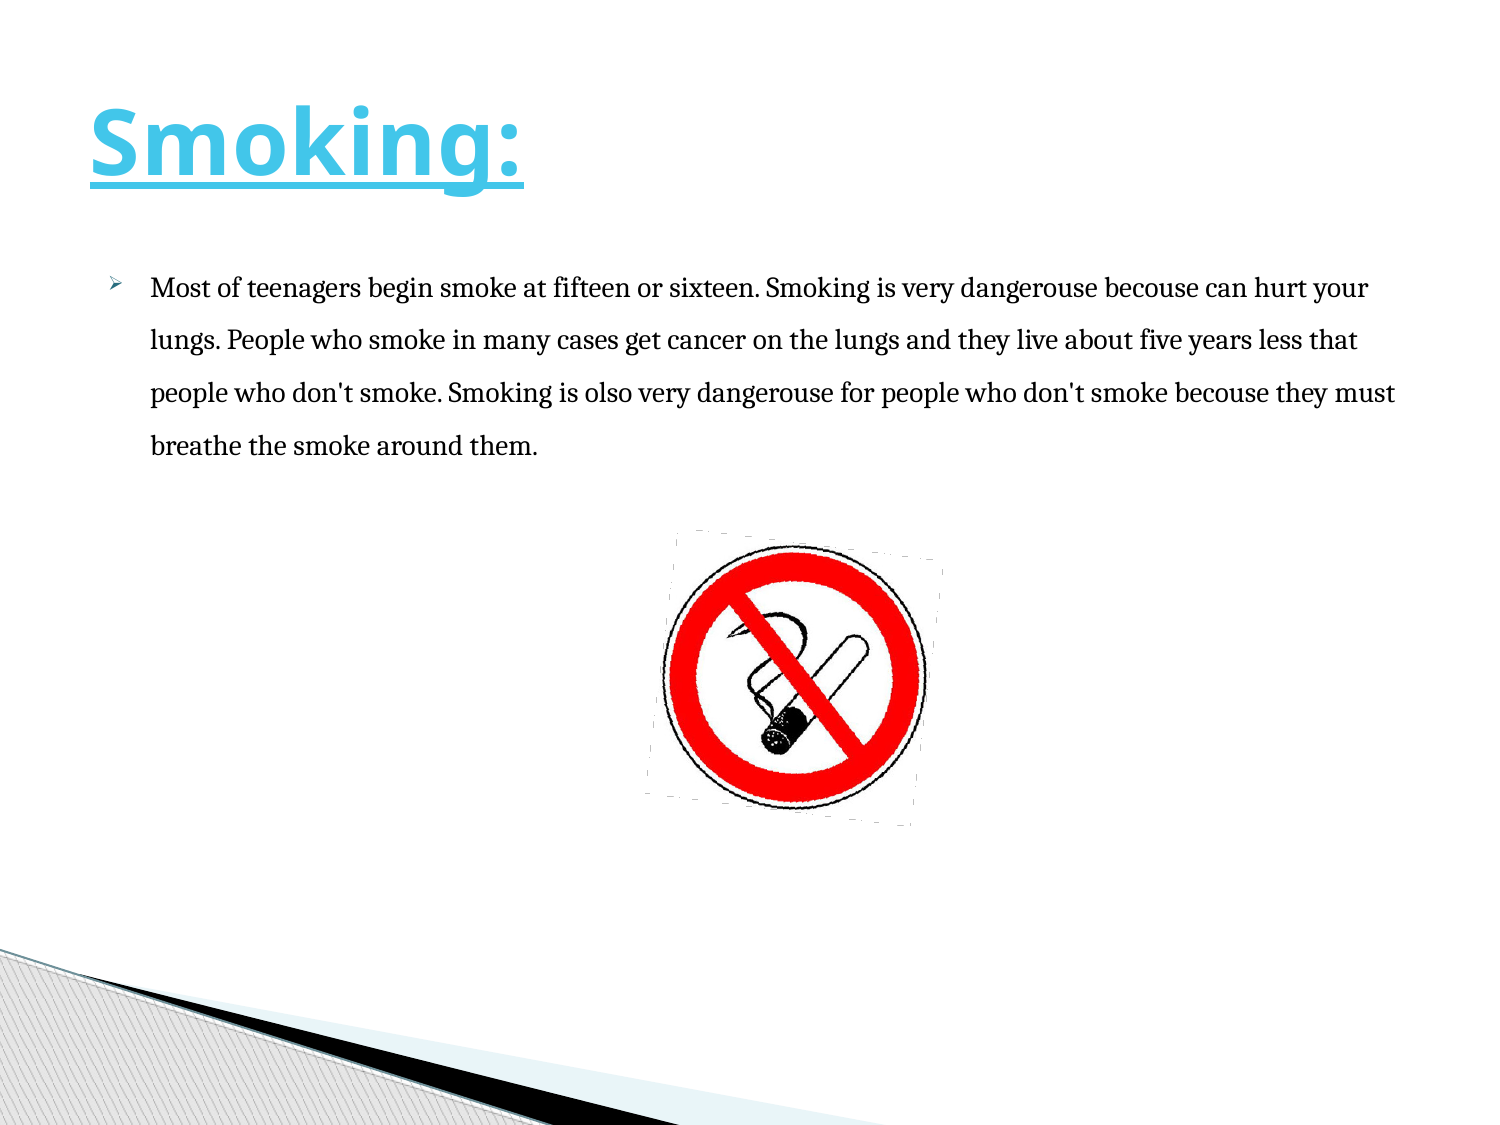

Smoking:
# Most of teenagers begin smoke at fifteen or sixteen. Smoking is very dangerouse becouse can hurt your lungs. People who smoke in many cases get cancer on the lungs and they live about five years less that people who don't smoke. Smoking is olso very dangerouse for people who don't smoke becouse they must breathe the smoke around them.